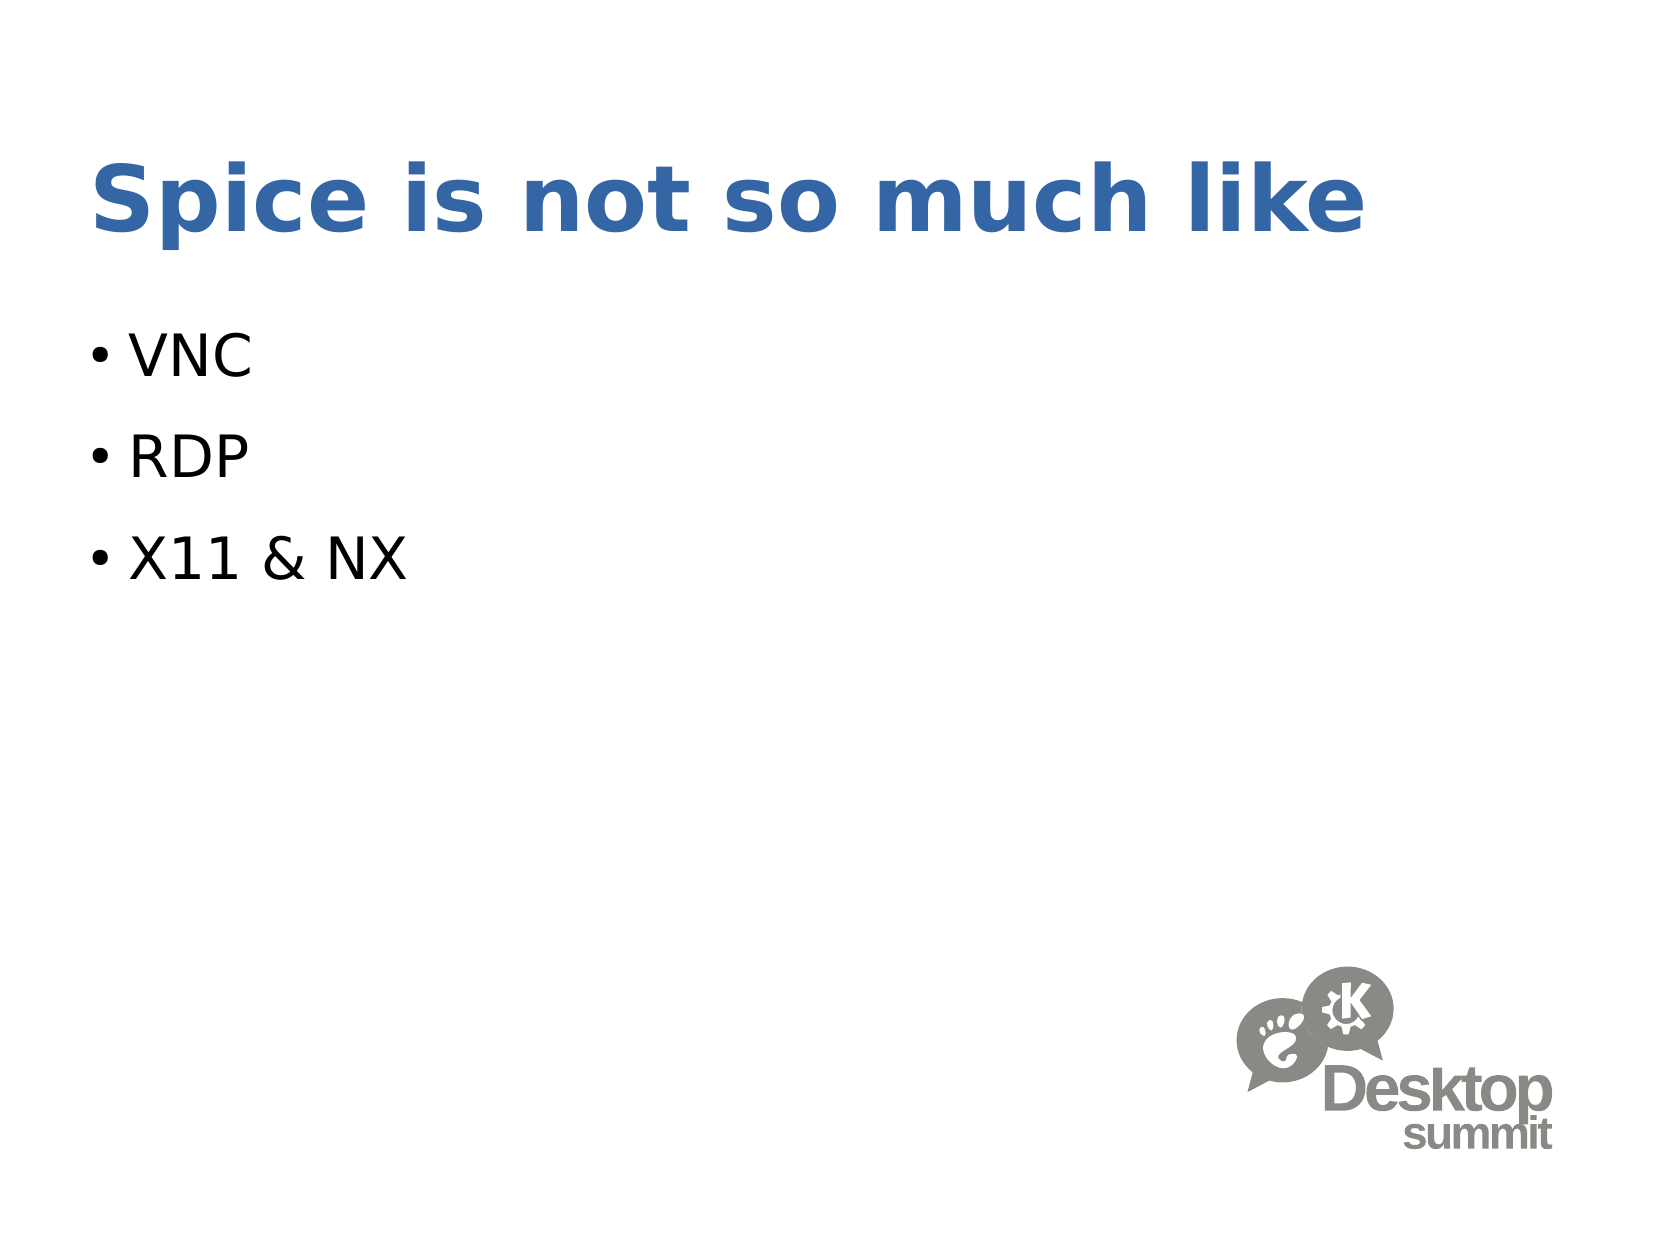

Spice is not so much like
 VNC
 RDP
 X11 & NX